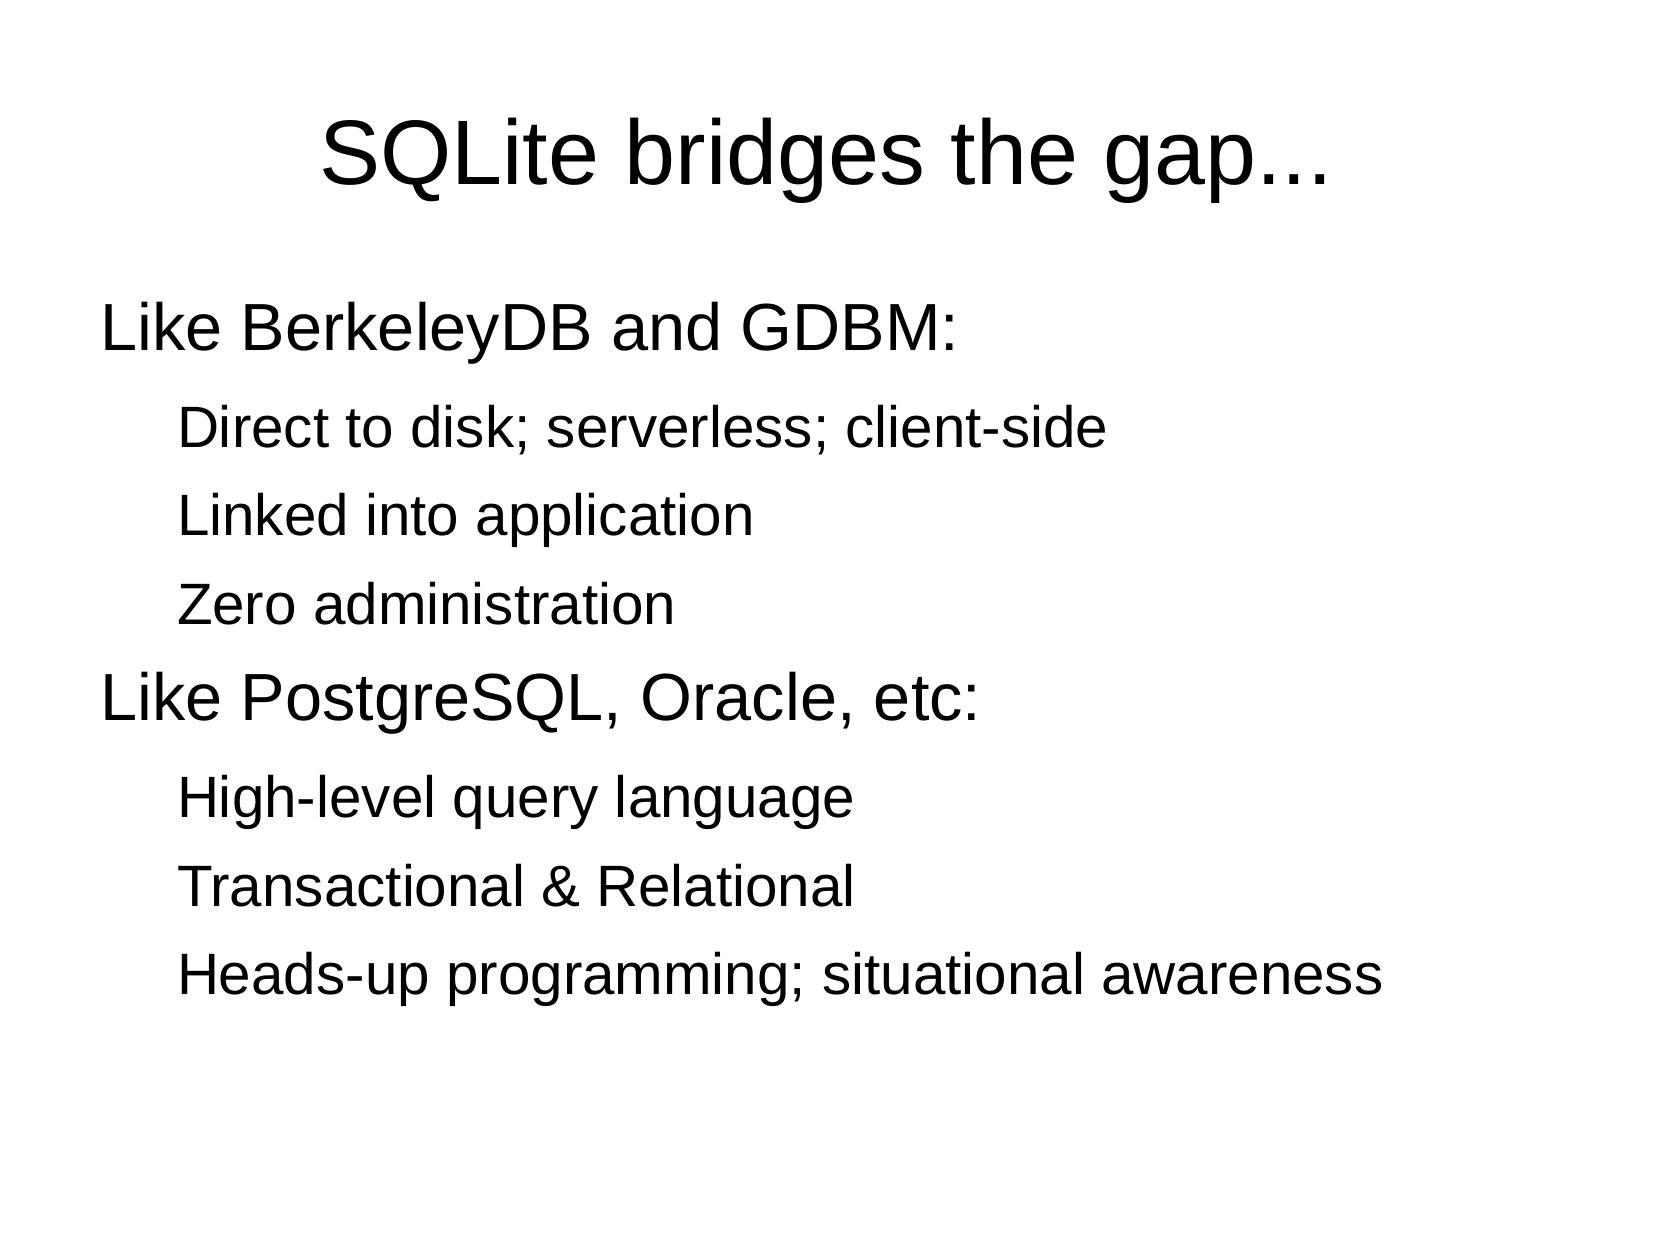

# SQLite bridges the gap...
Like BerkeleyDB and GDBM:
Direct to disk; serverless; client-side
Linked into application
Zero administration
Like PostgreSQL, Oracle, etc:
High-level query language
Transactional & Relational
Heads-up programming; situational awareness